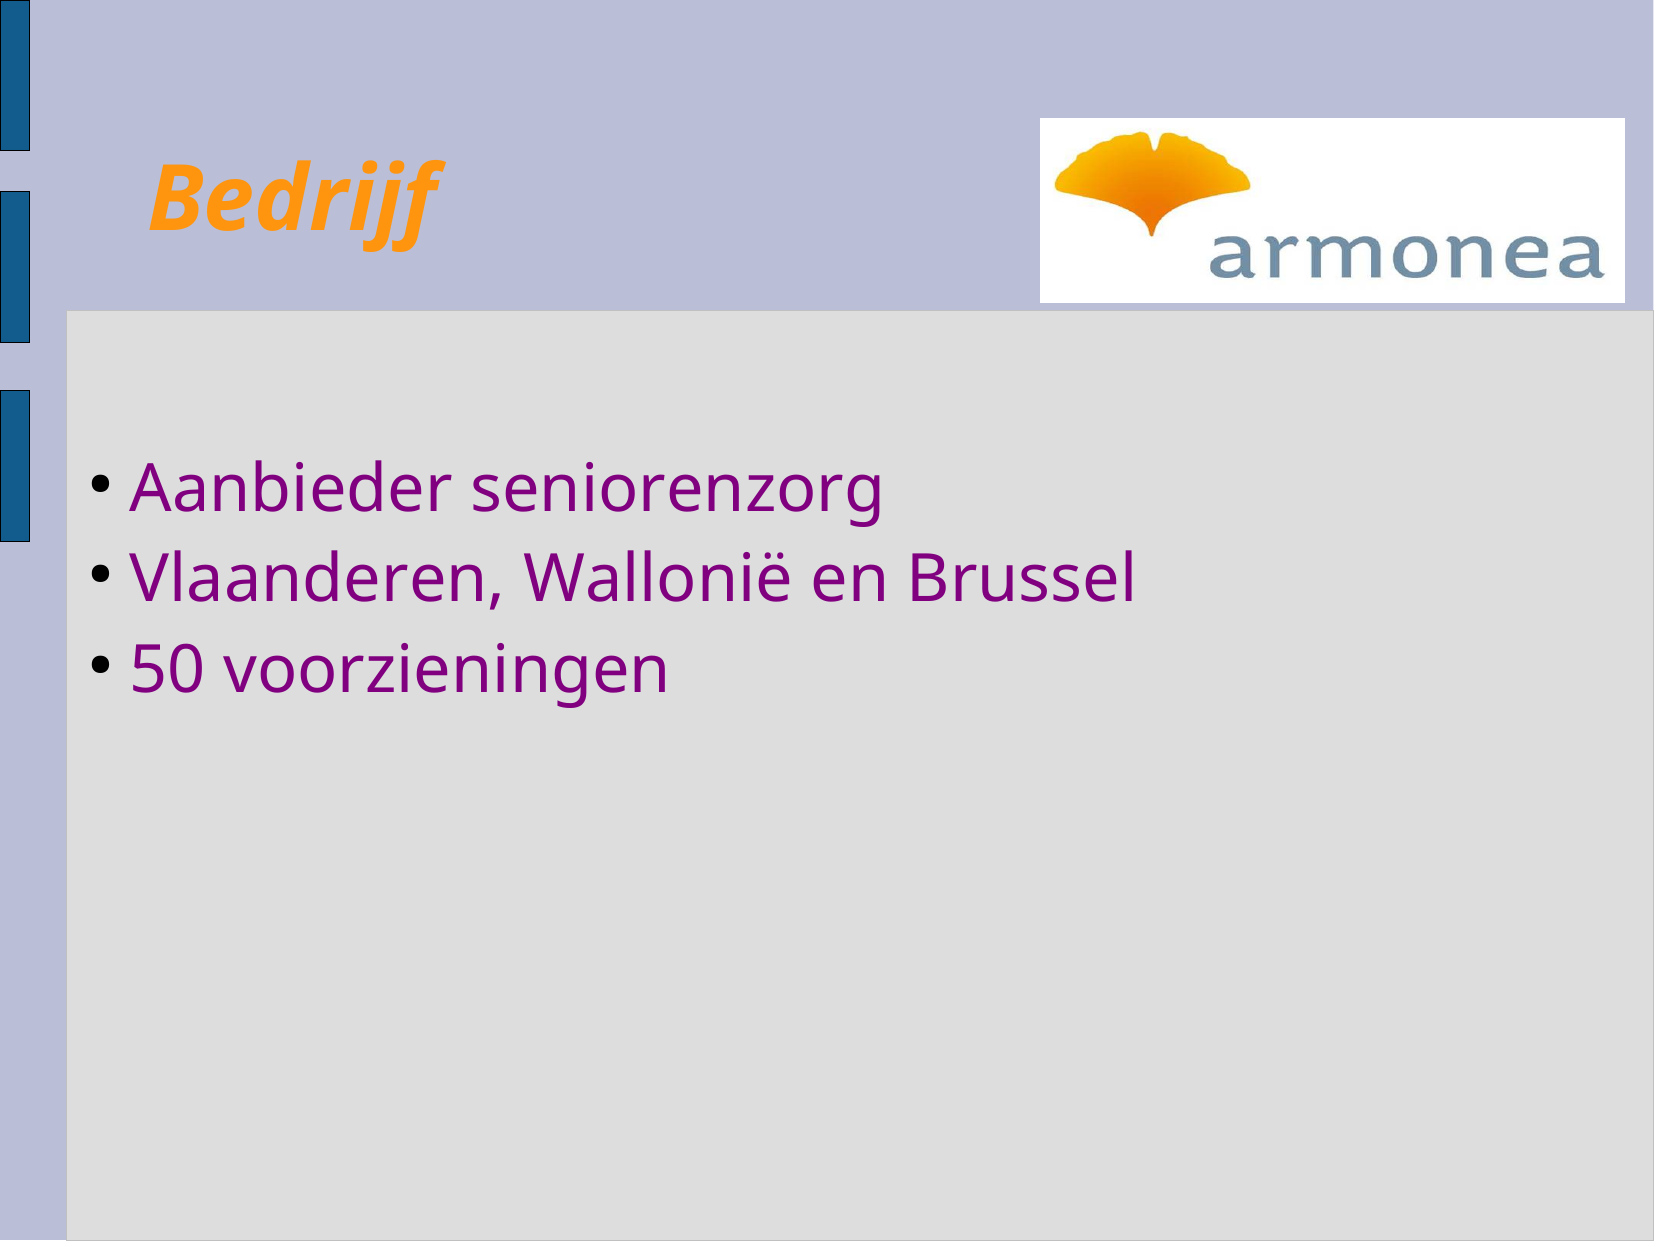

# Bedrijf
 Aanbieder seniorenzorg
 Vlaanderen, Wallonië en Brussel
 50 voorzieningen